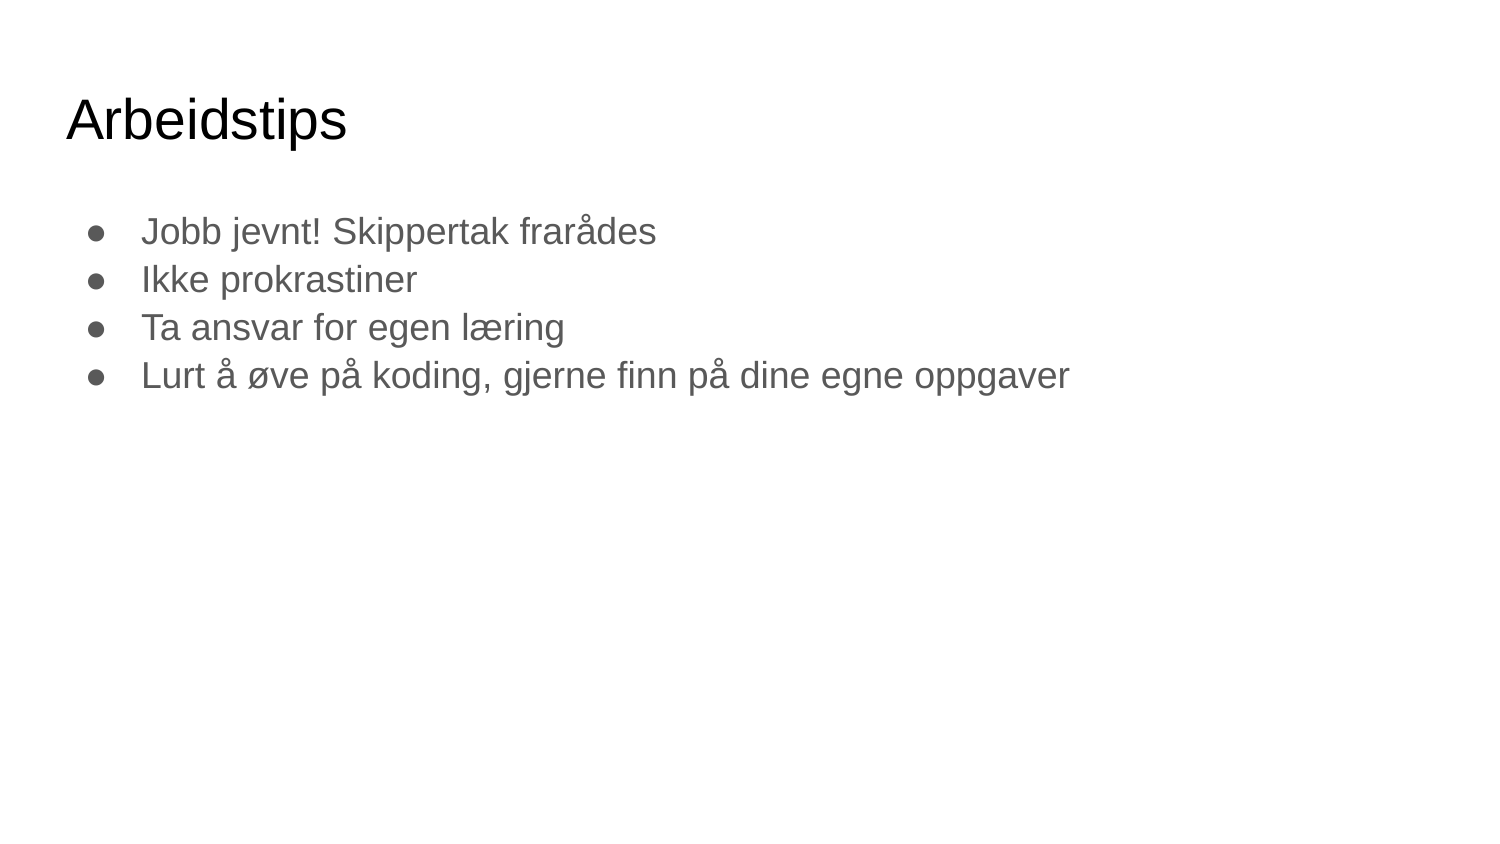

# Arbeidstips
Jobb jevnt! Skippertak frarådes
Ikke prokrastiner
Ta ansvar for egen læring
Lurt å øve på koding, gjerne finn på dine egne oppgaver